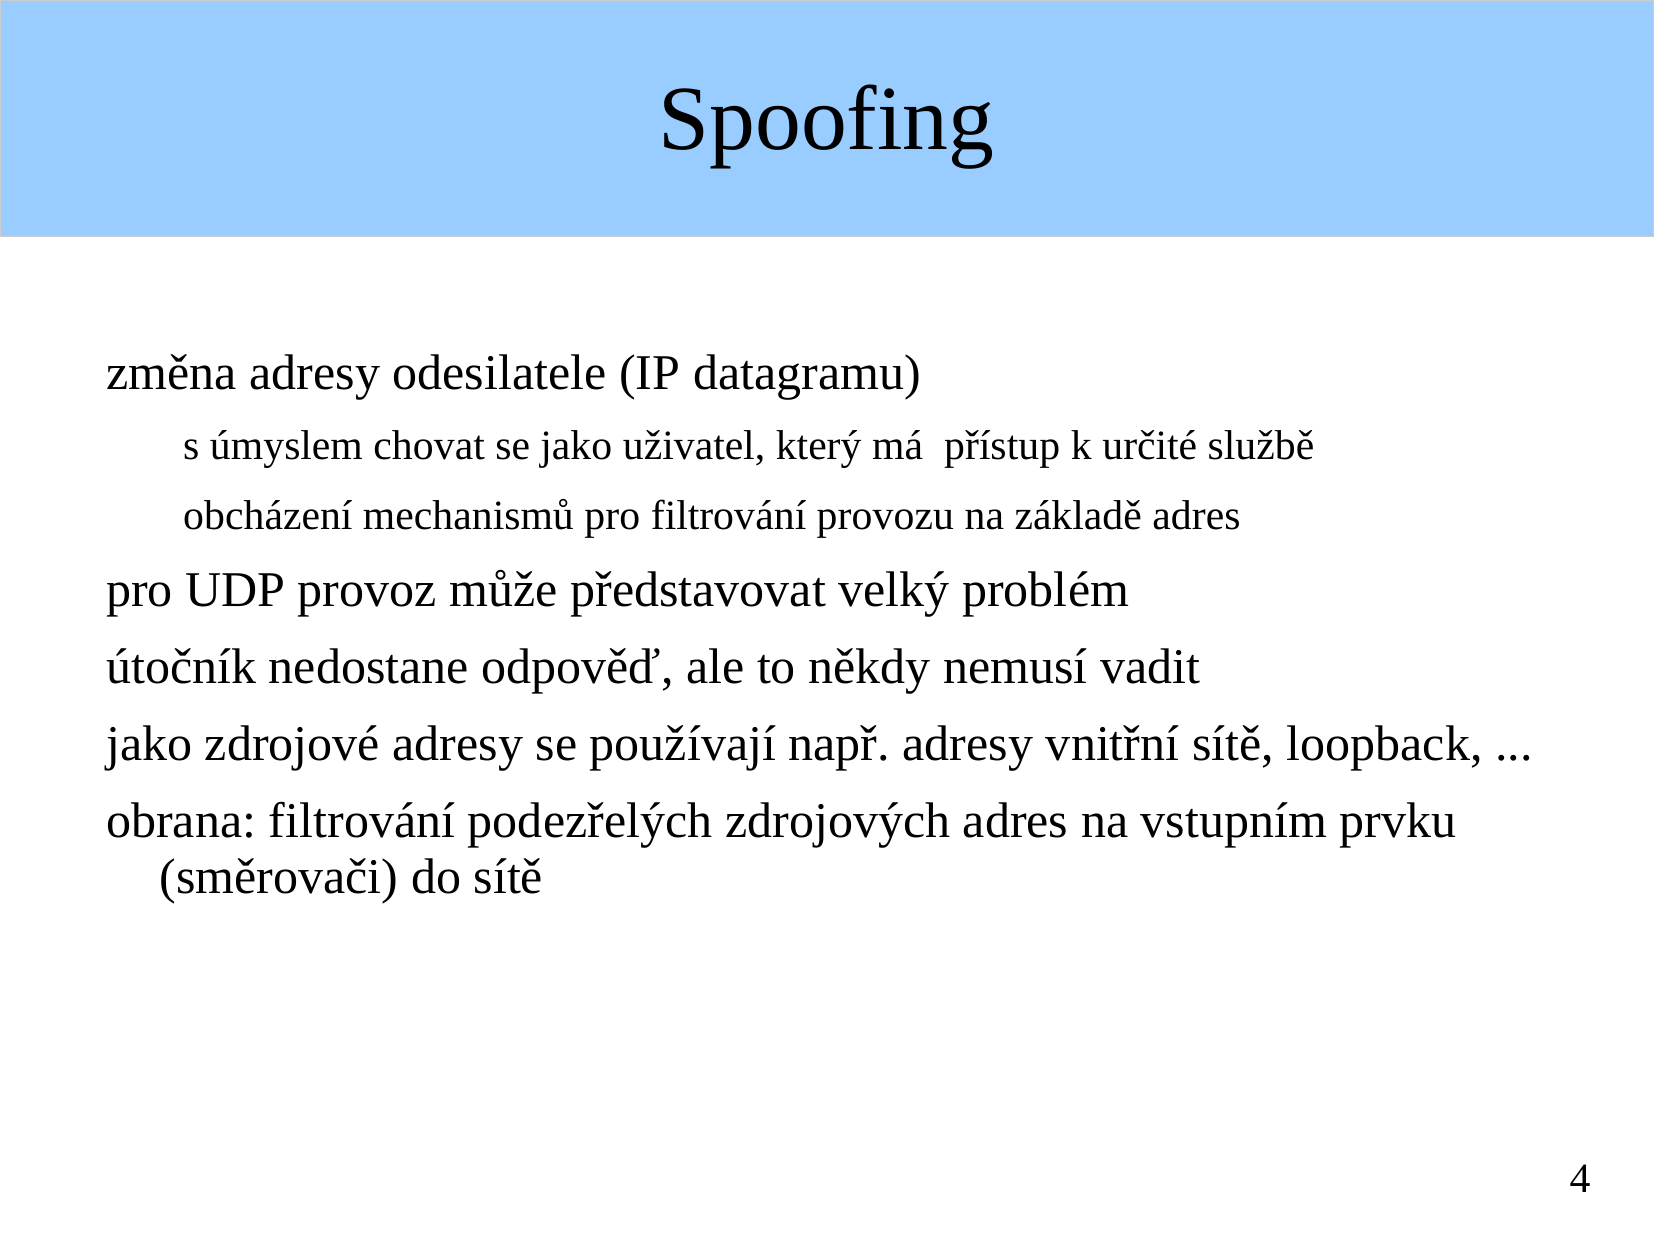

# Spoofing
změna adresy odesilatele (IP datagramu)
s úmyslem chovat se jako uživatel, který má přístup k určité službě
obcházení mechanismů pro filtrování provozu na základě adres
pro UDP provoz může představovat velký problém
útočník nedostane odpověď, ale to někdy nemusí vadit
jako zdrojové adresy se používají např. adresy vnitřní sítě, loopback, ...
obrana: filtrování podezřelých zdrojových adres na vstupním prvku (směrovači) do sítě